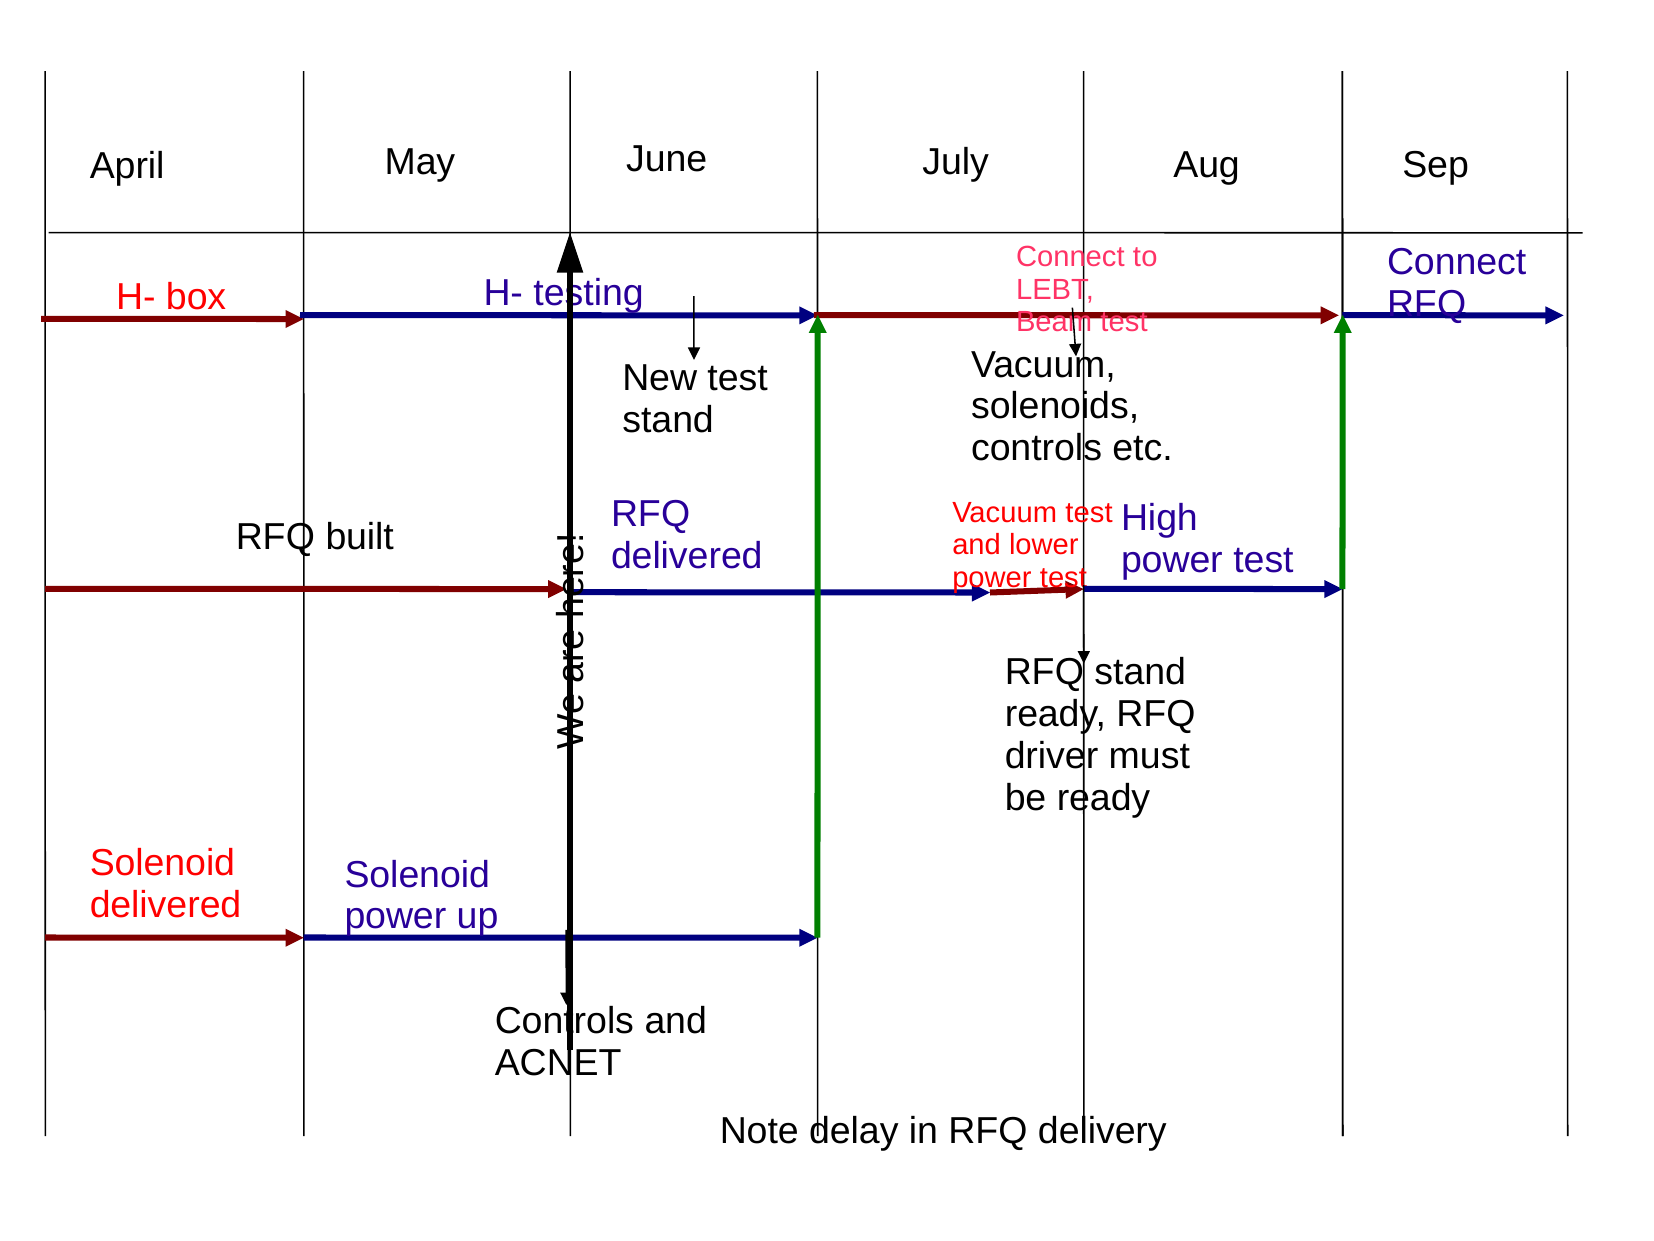

June
May
July
Aug
Sep
April
Connect to LEBT, Beam test
Connect RFQ
We are here!
H- testing
H- box
Vacuum, solenoids, controls etc.
New test stand
RFQ delivered
Vacuum test and lower power test
High power test
RFQ built
RFQ stand ready, RFQ driver must be ready
Solenoid delivered
Solenoid power up
Controls and ACNET
Note delay in RFQ delivery